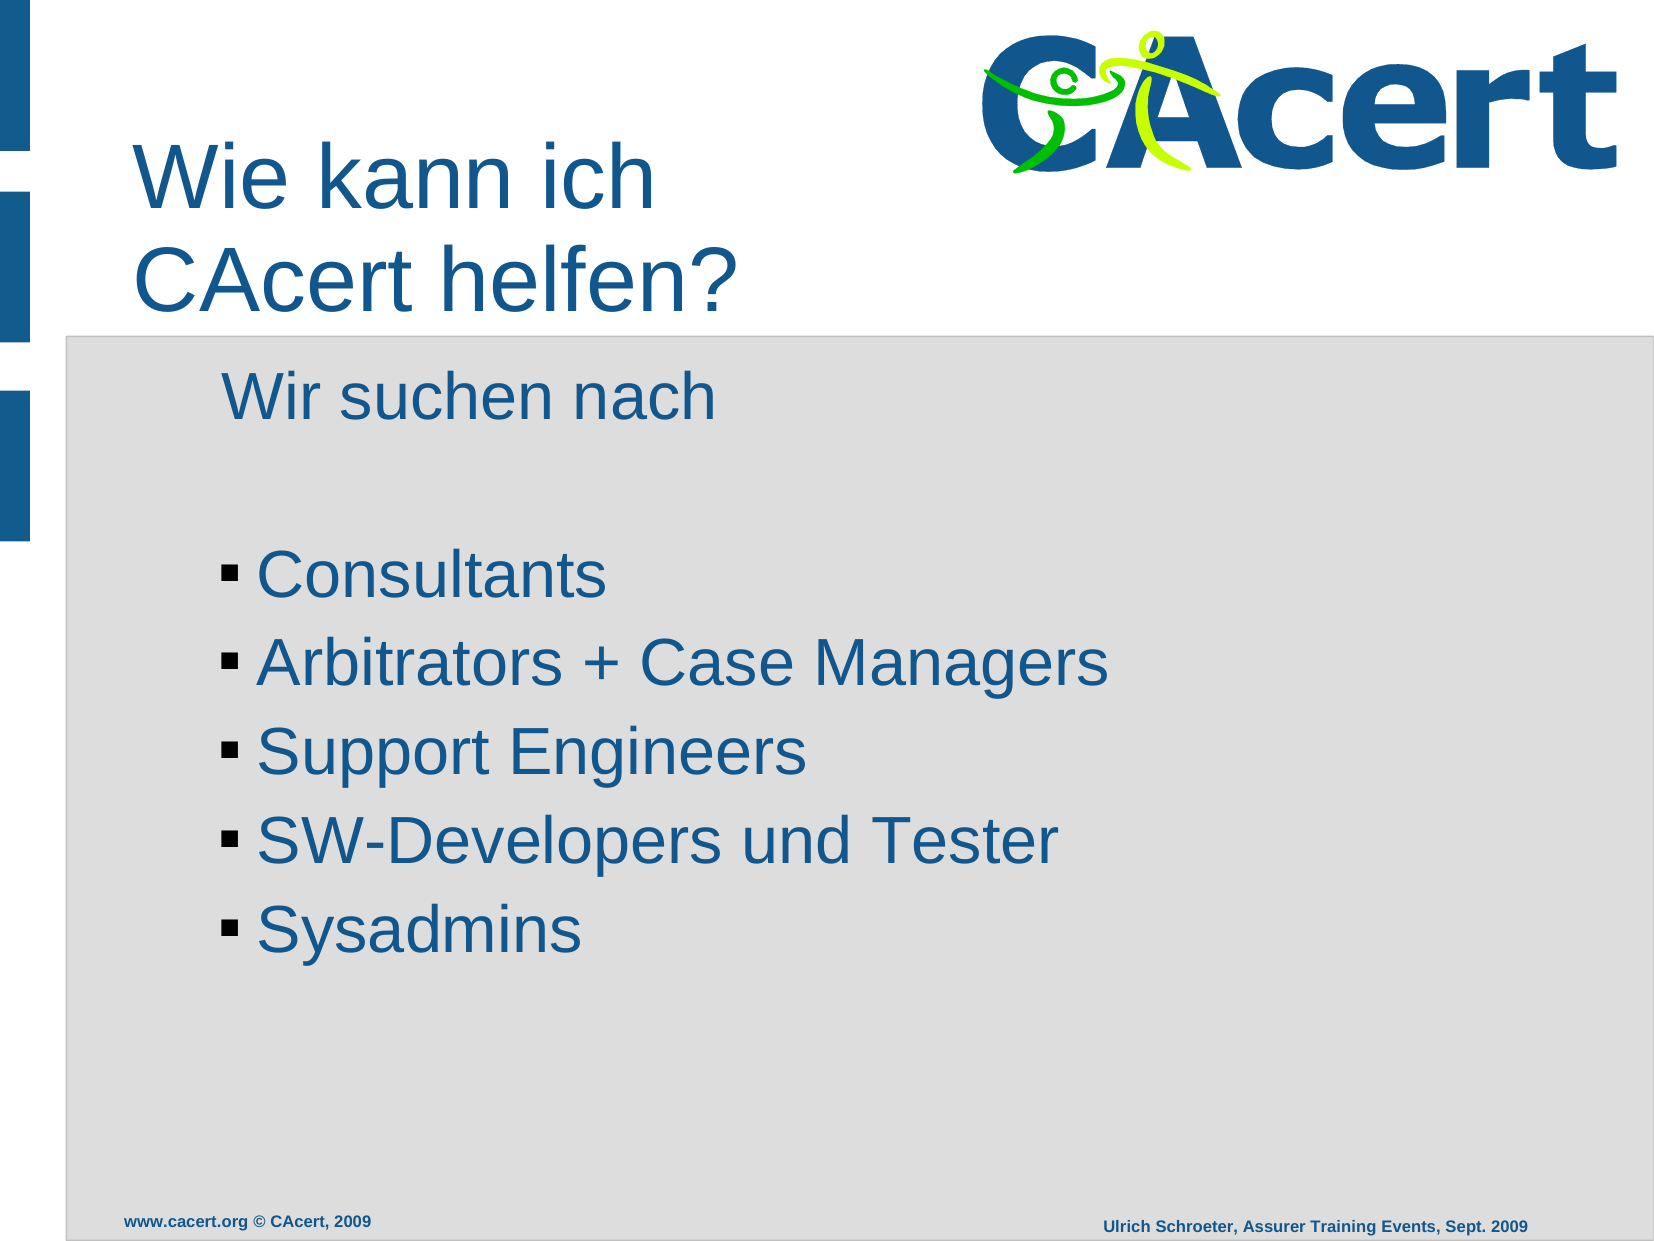

Wie kann ich
CAcert helfen?
Wir suchen nach
 Consultants
 Arbitrators + Case Managers
 Support Engineers
 SW-Developers und Tester
 Sysadmins